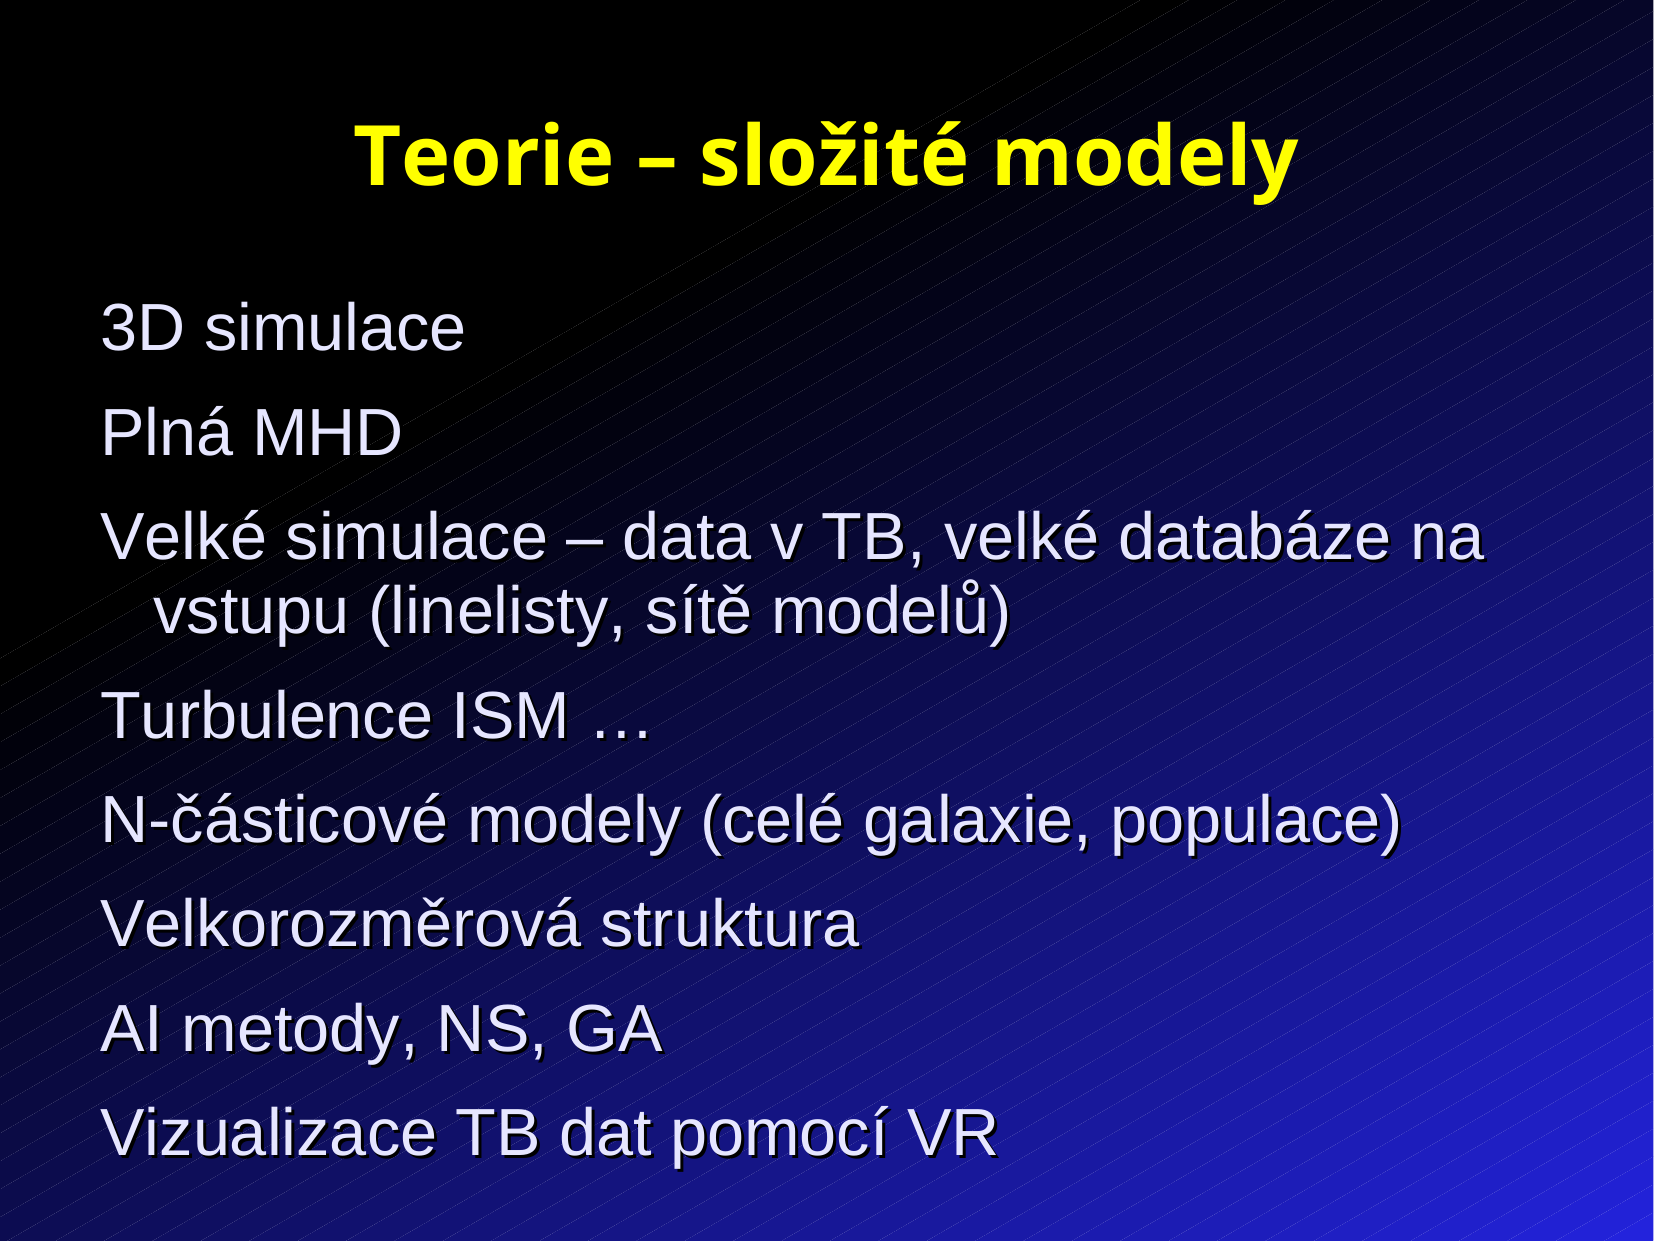

# Teorie – složité modely
3D simulace
Plná MHD
Velké simulace – data v TB, velké databáze na vstupu (linelisty, sítě modelů)
Turbulence ISM …
N-částicové modely (celé galaxie, populace)
Velkorozměrová struktura
AI metody, NS, GA
Vizualizace TB dat pomocí VR